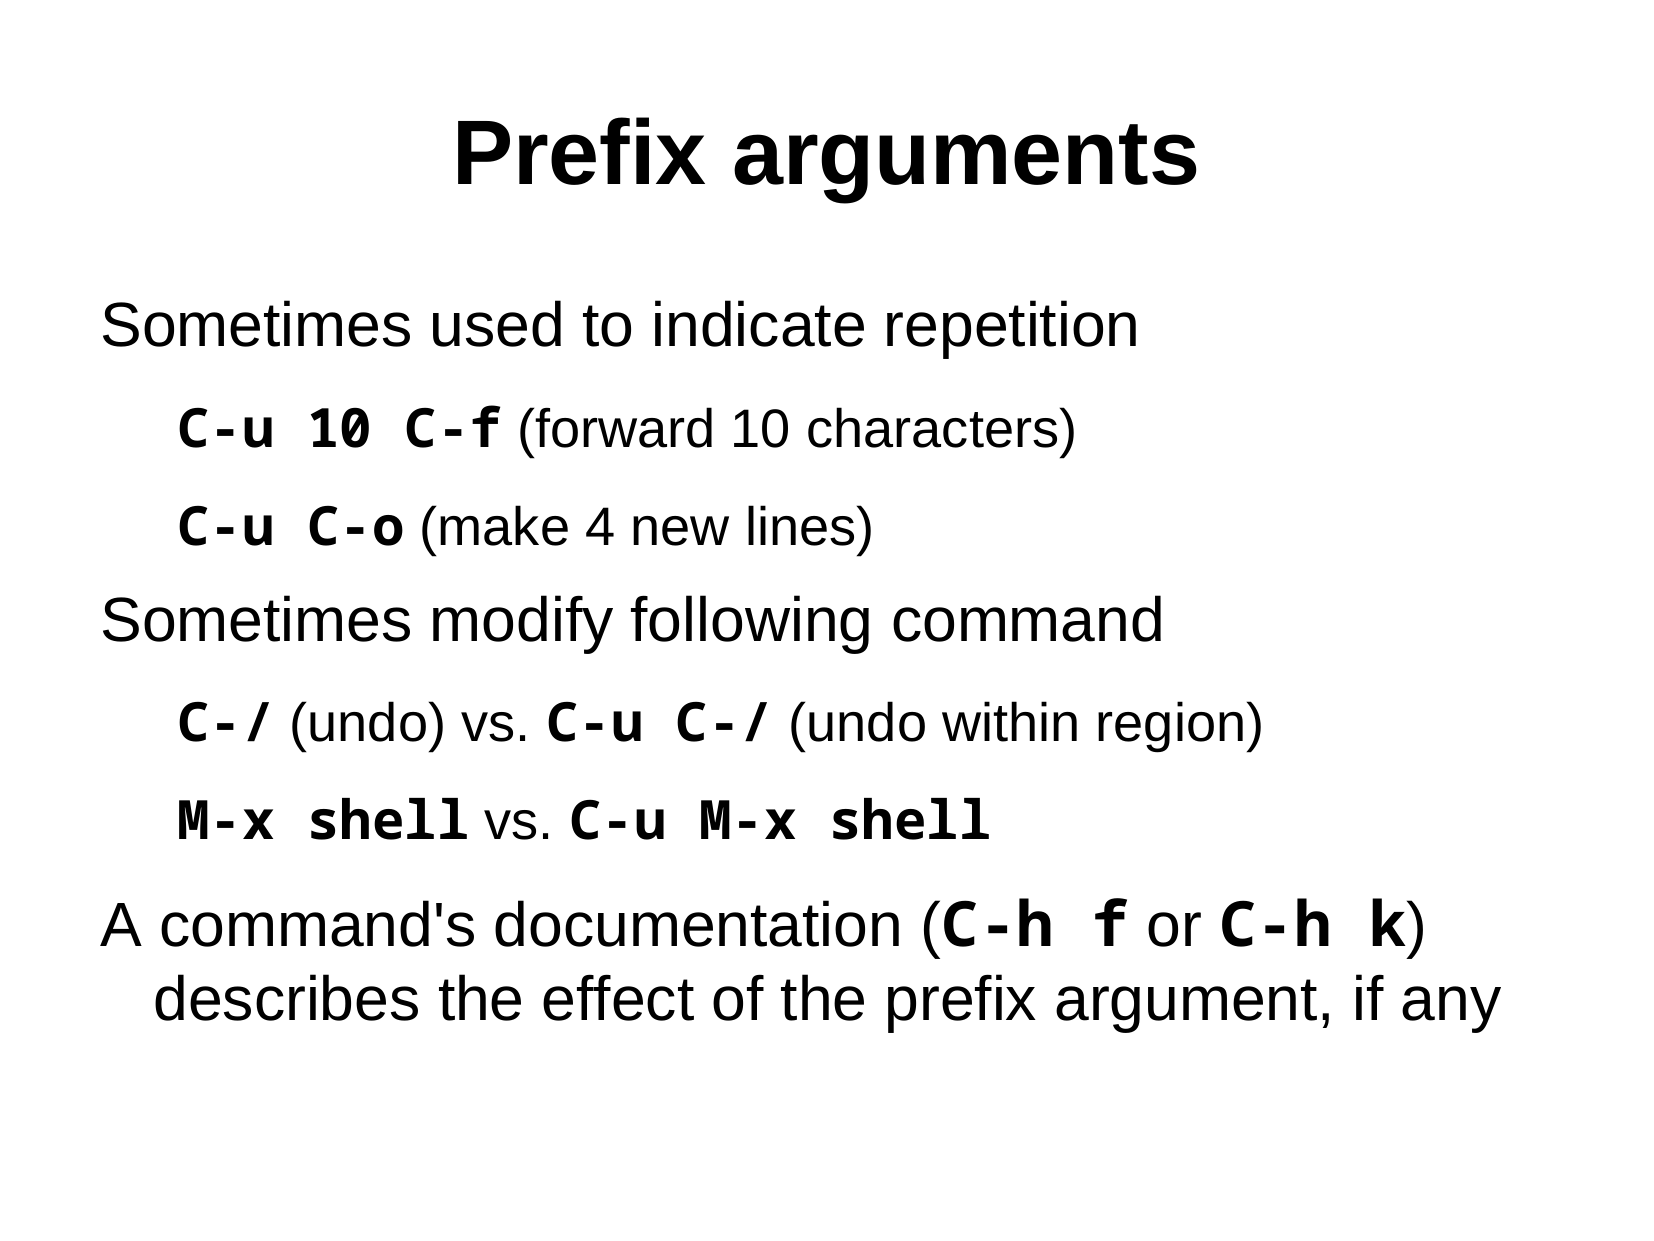

# Prefix arguments
Sometimes used to indicate repetition
C-u 10 C-f (forward 10 characters)
C-u C-o (make 4 new lines)
Sometimes modify following command
C-/ (undo) vs. C-u C-/ (undo within region)
M-x shell vs. C-u M-x shell
A command's documentation (C-h f or C-h k) describes the effect of the prefix argument, if any